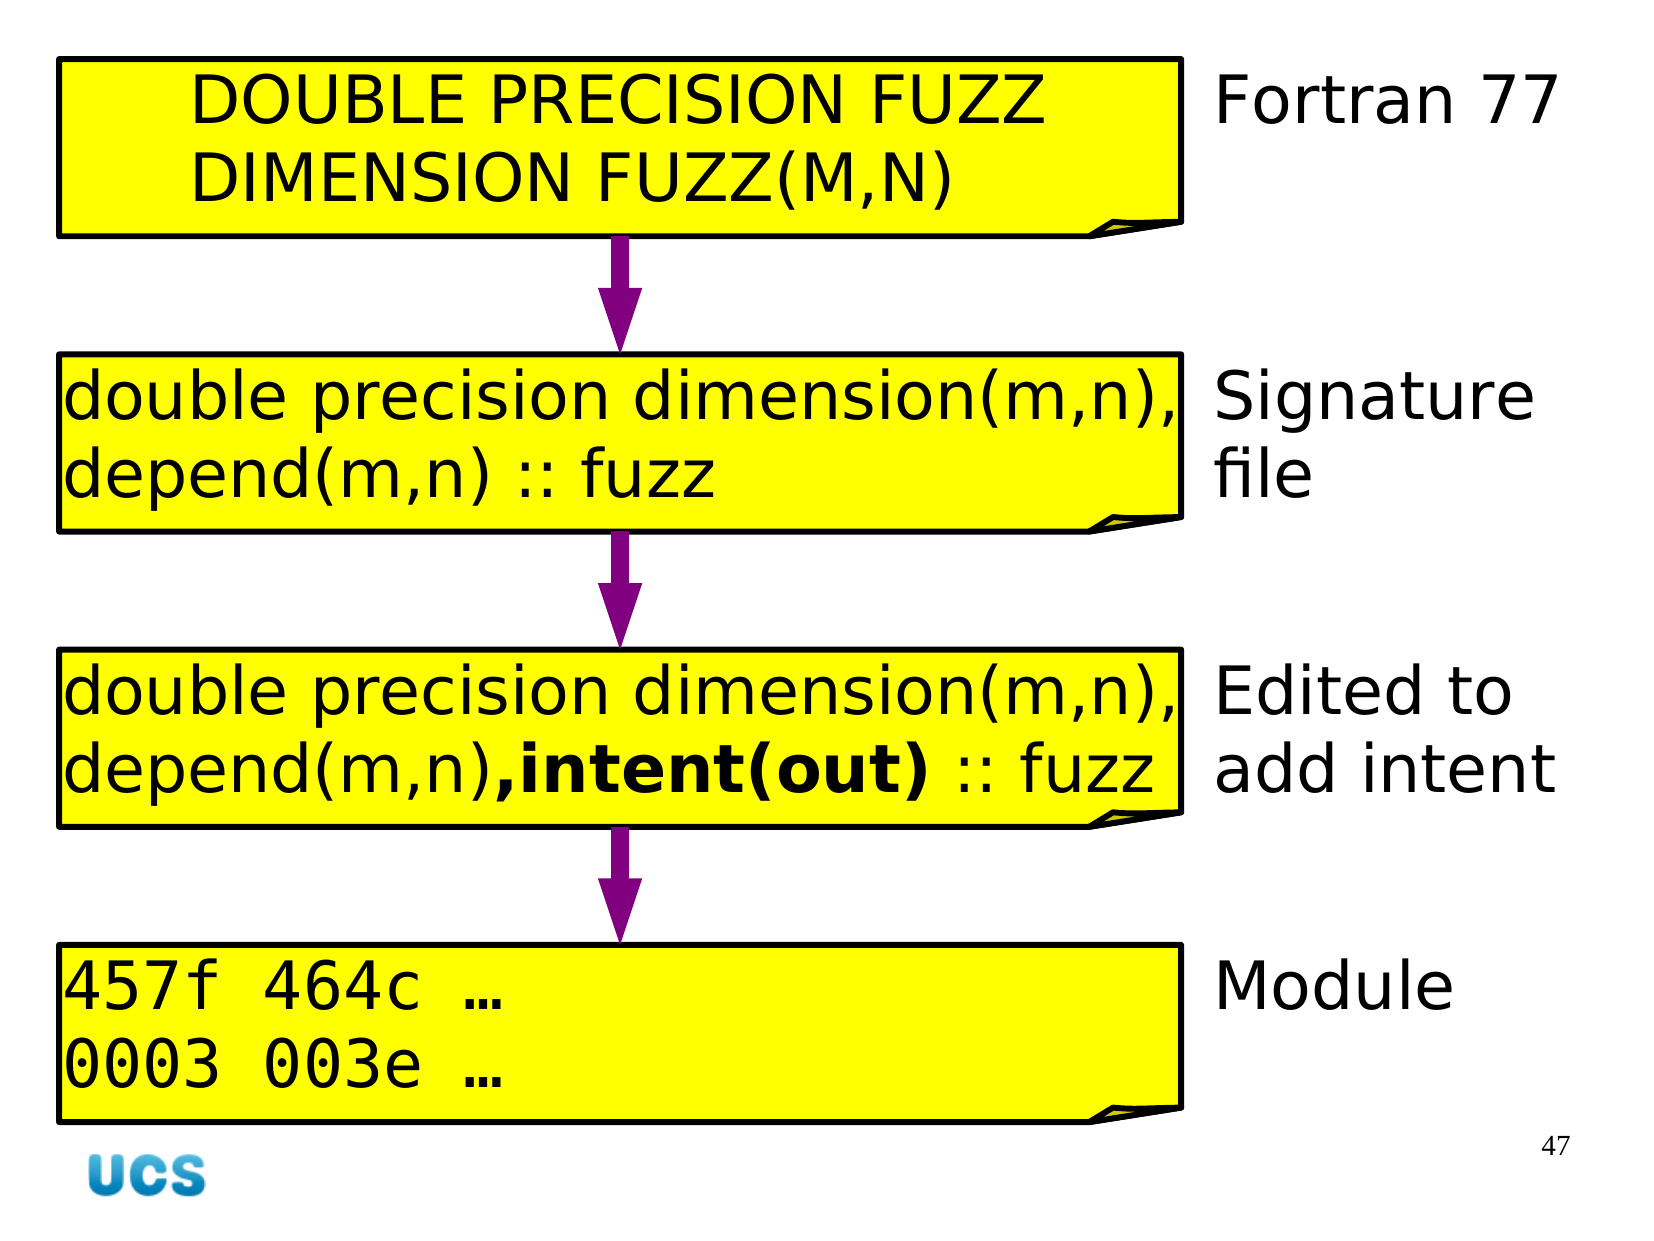

DOUBLE PRECISION FUZZ
 DIMENSION FUZZ(M,N)
Fortran 77
double precision dimension(m,n),
depend(m,n) :: fuzz
Signature
file
double precision dimension(m,n),
depend(m,n),intent(out) :: fuzz
Edited to
add intent
457f 464c …
0003 003e …
Module
47